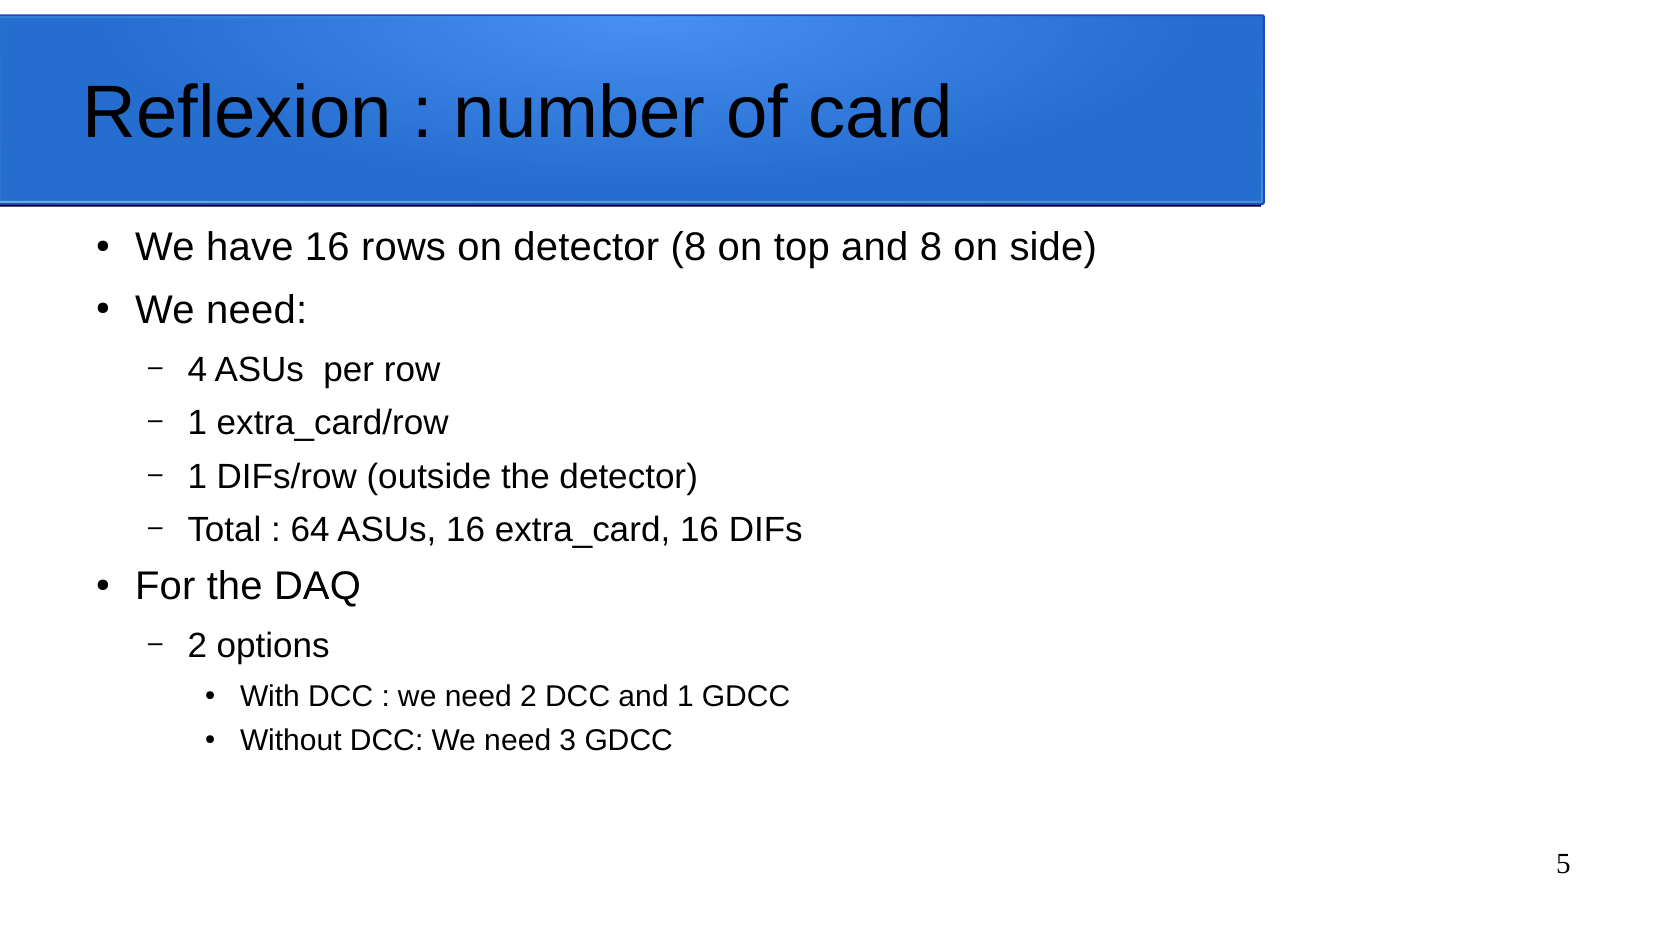

# Reflexion : number of card
We have 16 rows on detector (8 on top and 8 on side)
We need:
4 ASUs per row
1 extra_card/row
1 DIFs/row (outside the detector)
Total : 64 ASUs, 16 extra_card, 16 DIFs
For the DAQ
2 options
With DCC : we need 2 DCC and 1 GDCC
Without DCC: We need 3 GDCC
5